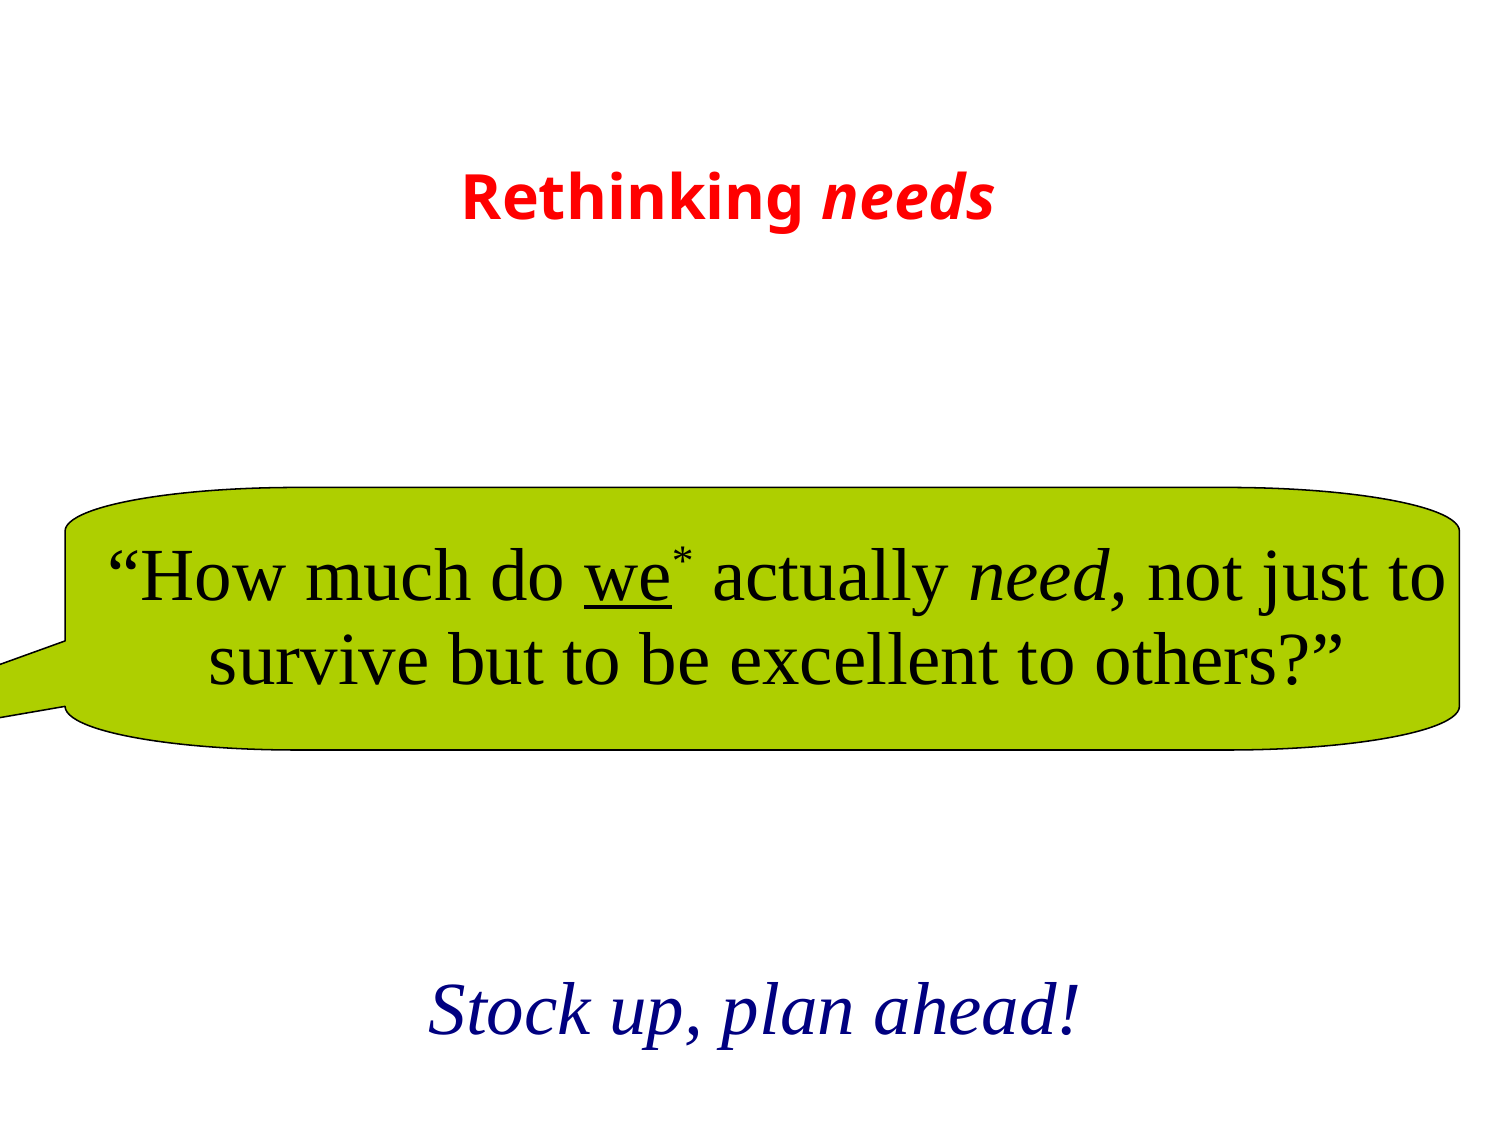

Rethinking needs
“How much do we* actually need, not just to survive but to be excellent to others?”
Stock up, plan ahead!